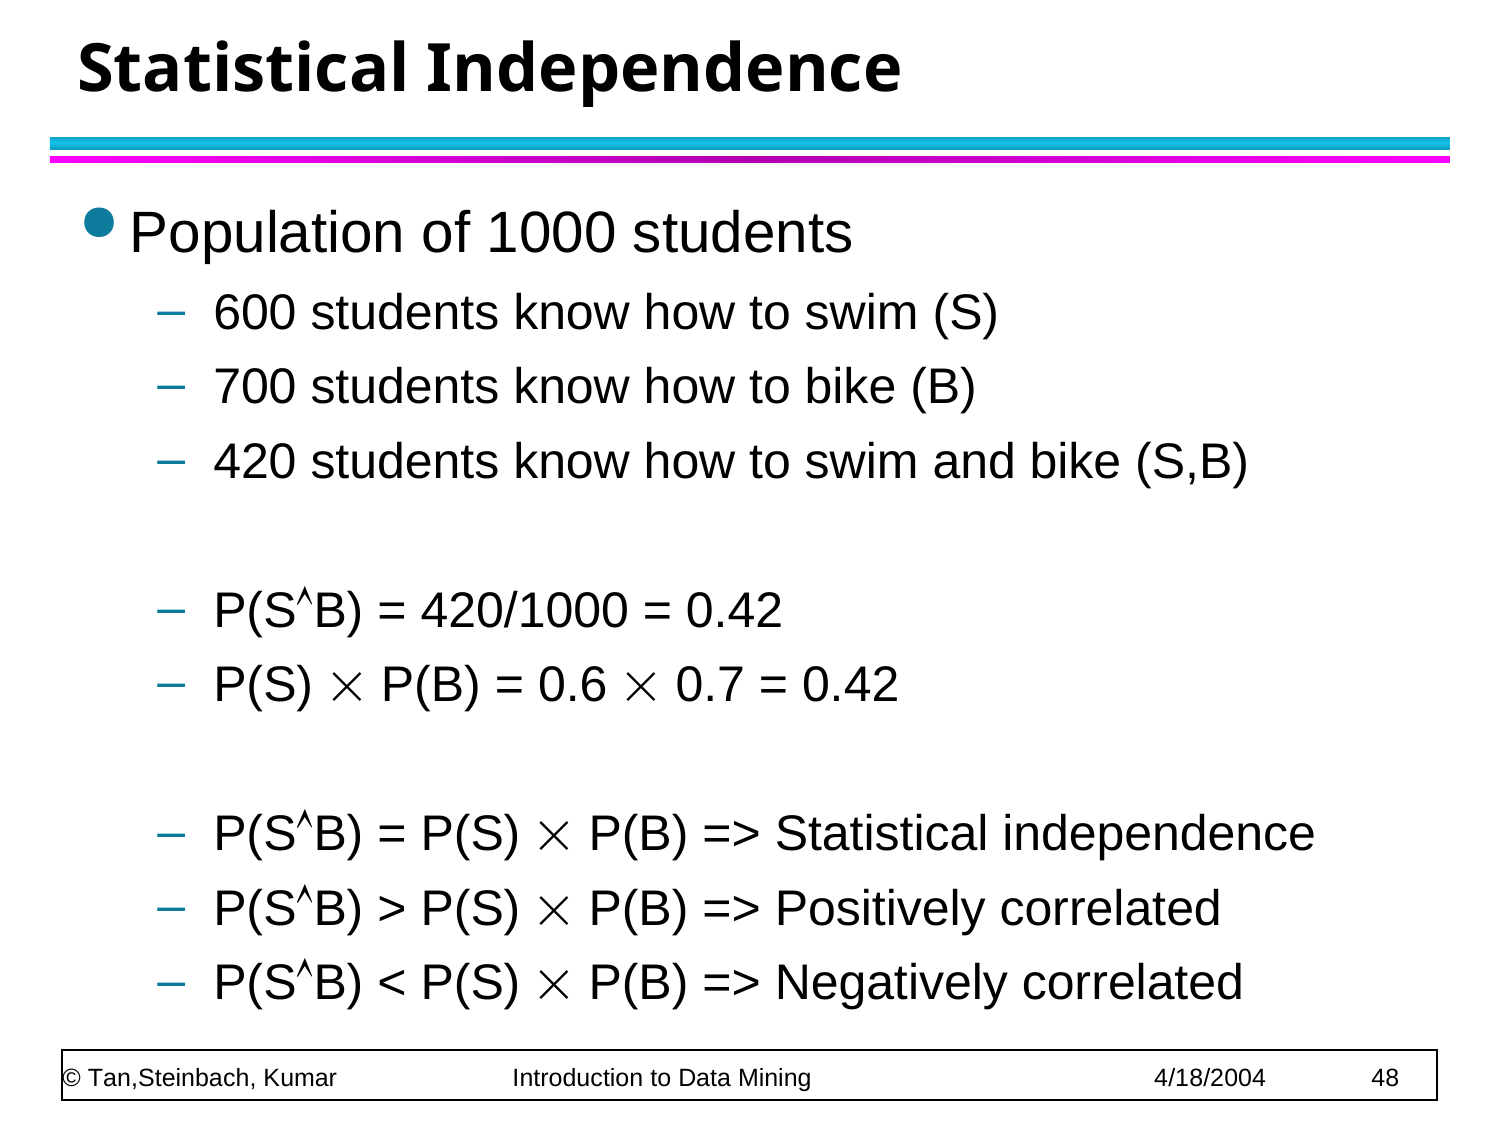

# Statistical Independence
Population of 1000 students
600 students know how to swim (S)
700 students know how to bike (B)
420 students know how to swim and bike (S,B)
P(SB) = 420/1000 = 0.42
P(S)  P(B) = 0.6  0.7 = 0.42
P(SB) = P(S)  P(B) => Statistical independence
P(SB) > P(S)  P(B) => Positively correlated
P(SB) < P(S)  P(B) => Negatively correlated